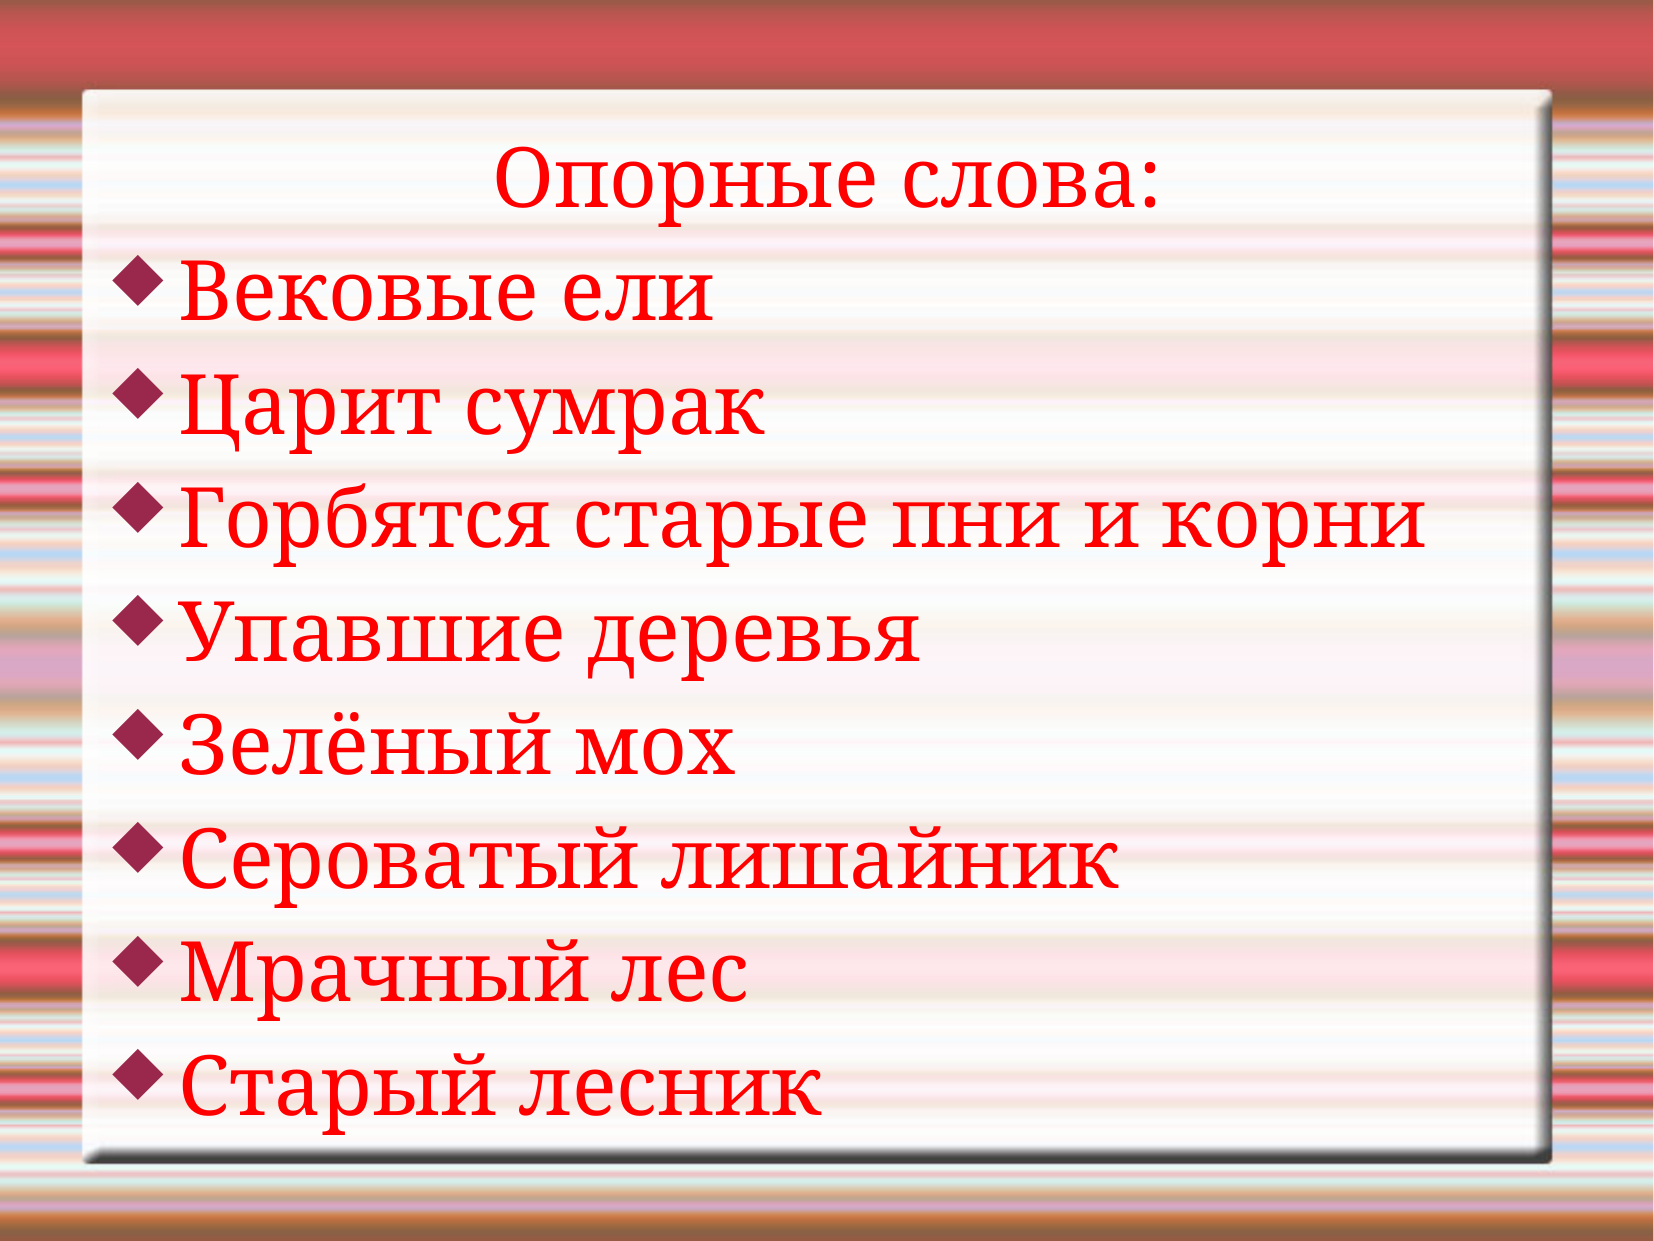

# Опорные слова:
Вековые ели
Царит сумрак
Горбятся старые пни и корни
Упавшие деревья
Зелёный мох
Сероватый лишайник
Мрачный лес
Старый лесник